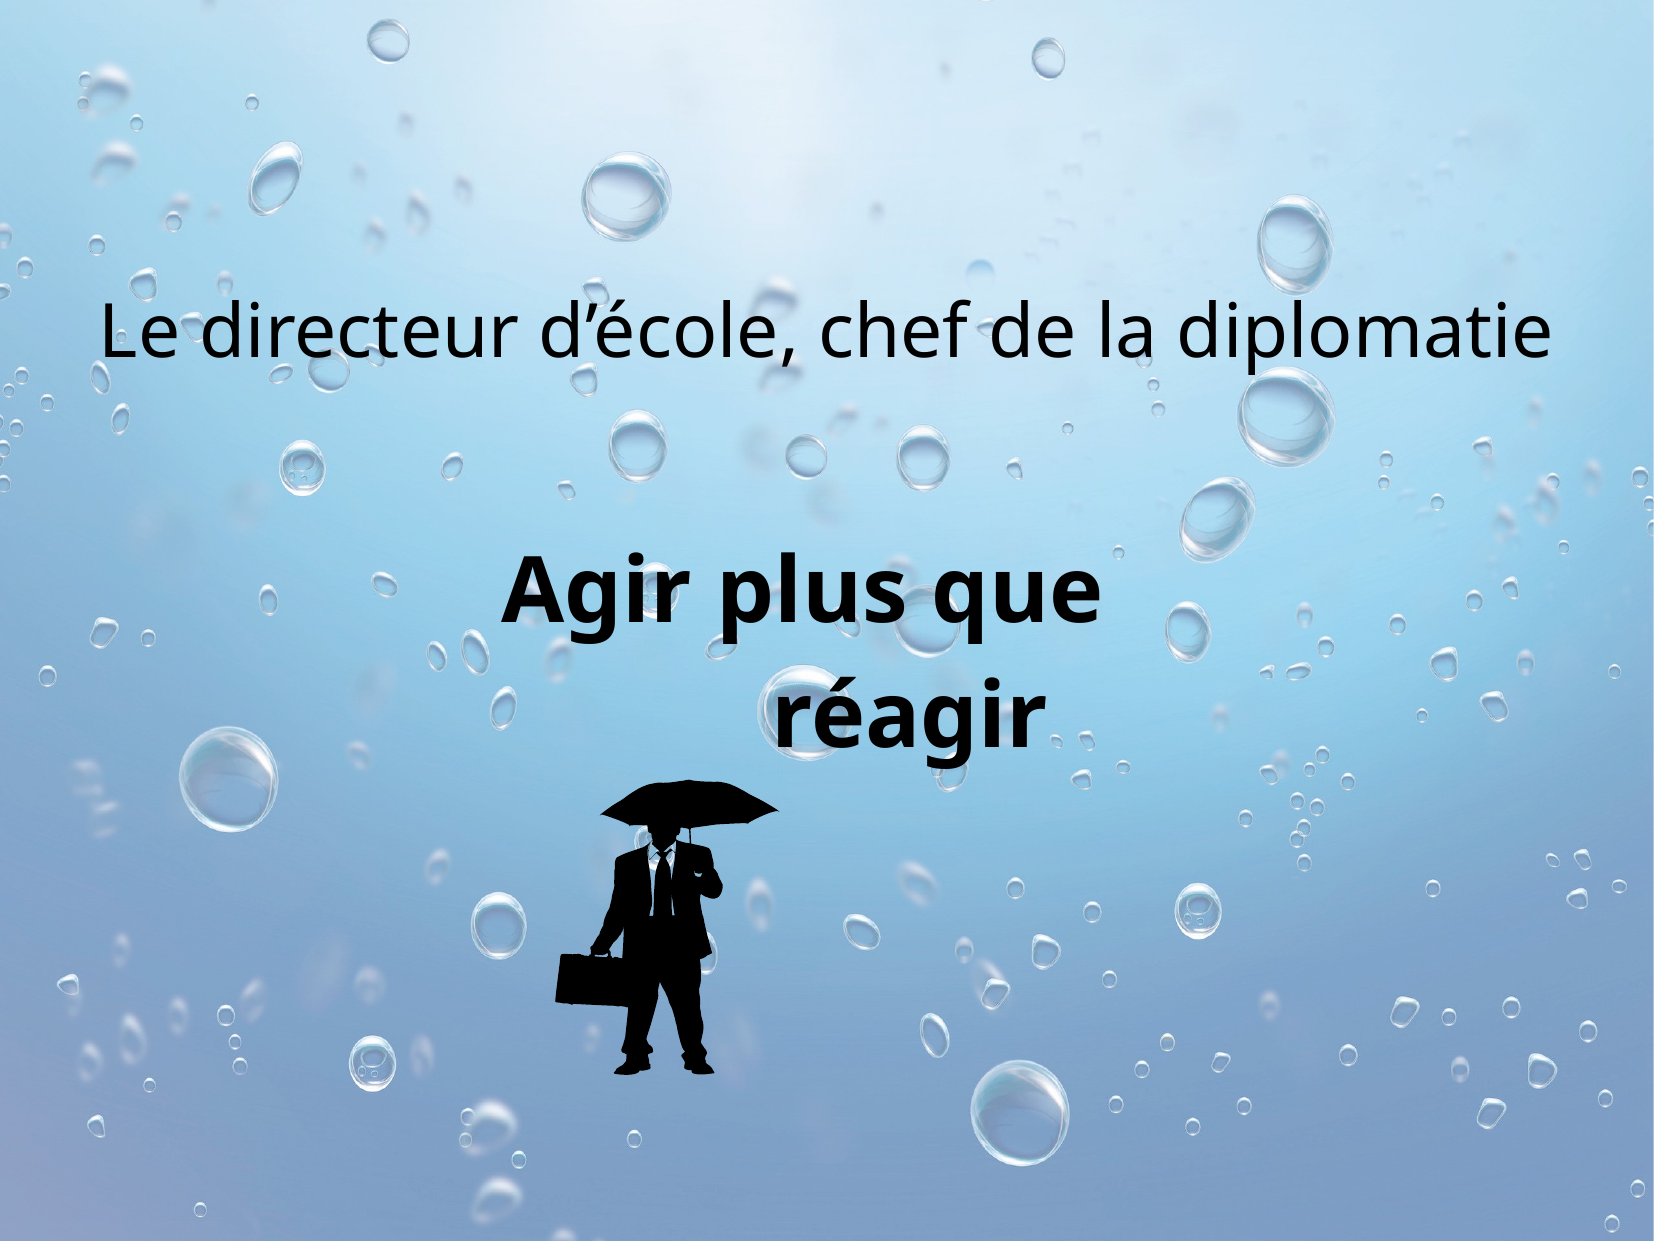

# Le directeur d’école, chef de la diplomatie
Agir plus que
 réagir